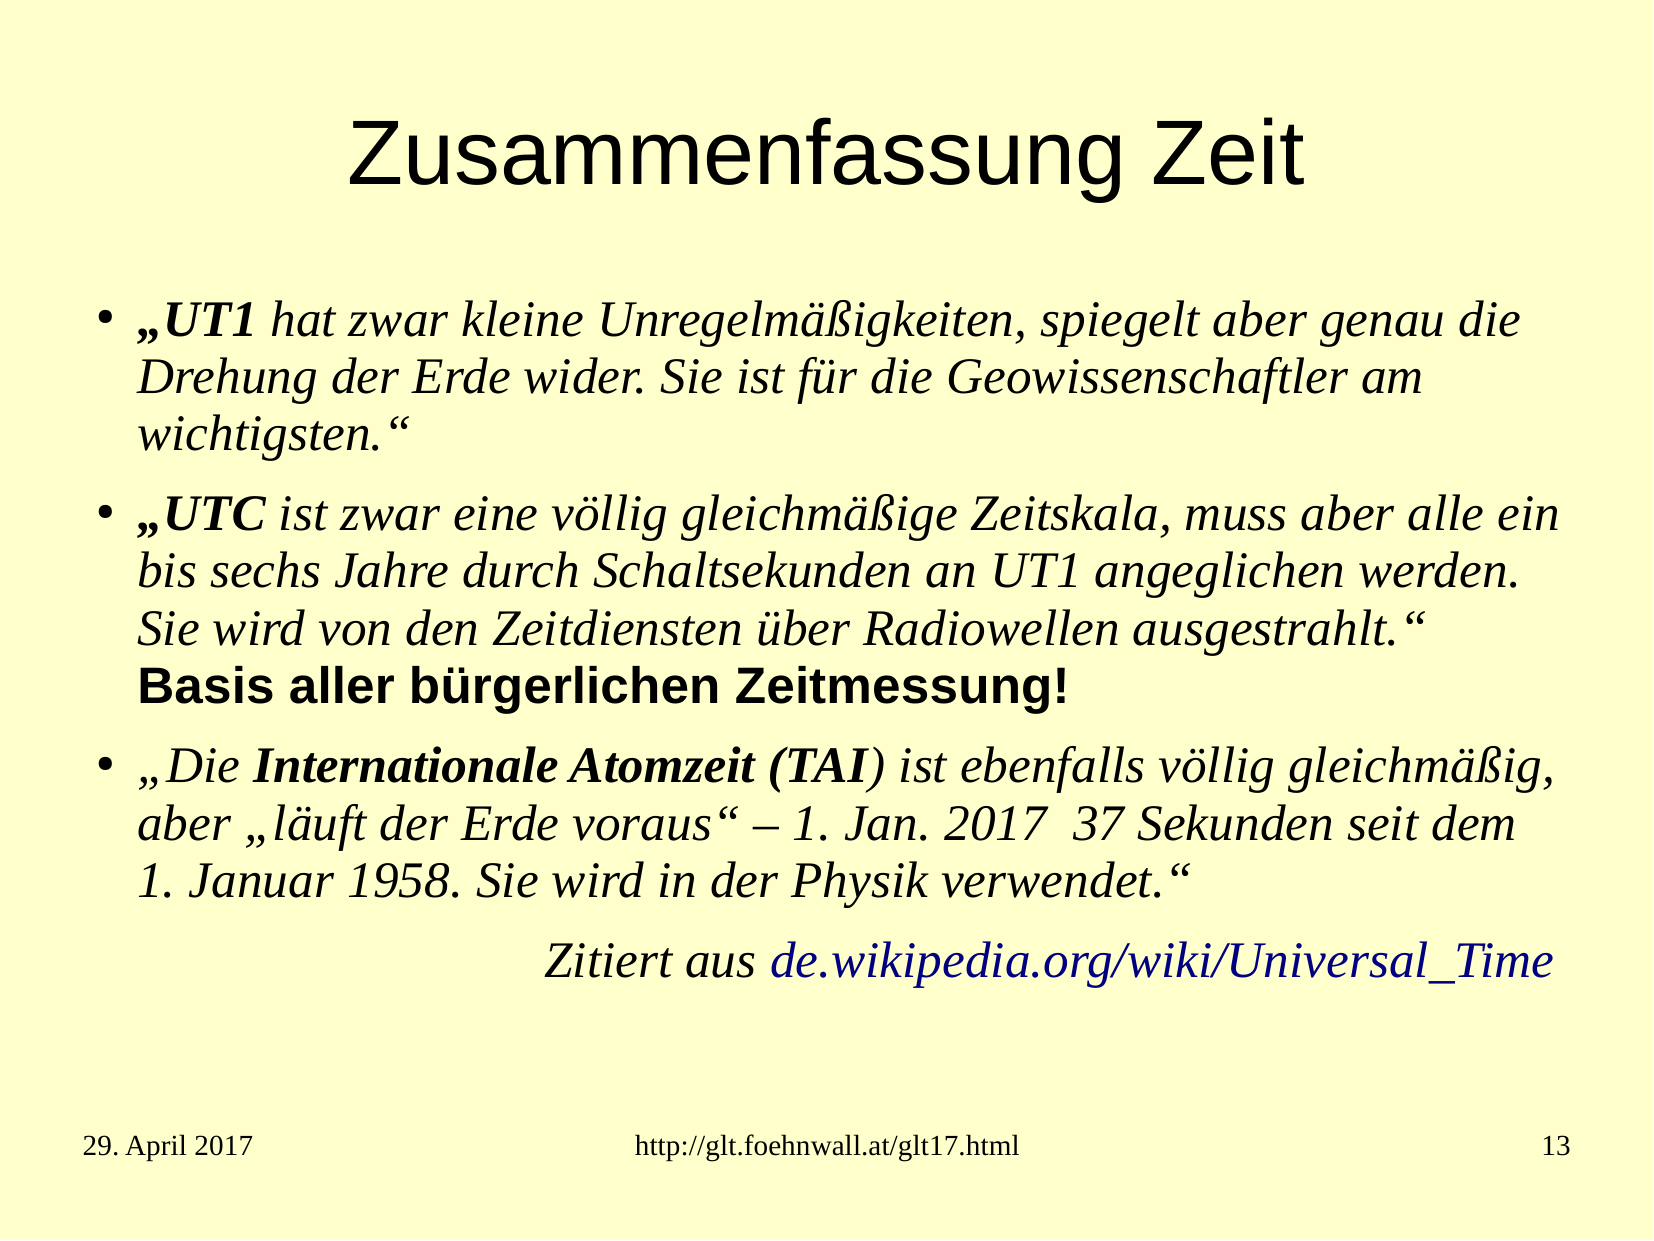

# Zusammenfassung Zeit
„UT1 hat zwar kleine Unregelmäßigkeiten, spiegelt aber genau die Drehung der Erde wider. Sie ist für die Geowissenschaftler am wichtigsten.“
„UTC ist zwar eine völlig gleichmäßige Zeitskala, muss aber alle ein bis sechs Jahre durch Schaltsekunden an UT1 angeglichen werden. Sie wird von den Zeitdiensten über Radiowellen ausgestrahlt.“
Basis aller bürgerlichen Zeitmessung!
„Die Internationale Atomzeit (TAI) ist ebenfalls völlig gleichmäßig, aber „läuft der Erde voraus“ – 1. Jan. 2017 37 Sekunden seit dem 1. Januar 1958. Sie wird in der Physik verwendet.“
Zitiert aus de.wikipedia.org/wiki/Universal_Time
29. April 2017
http://glt.foehnwall.at/glt17.html
13